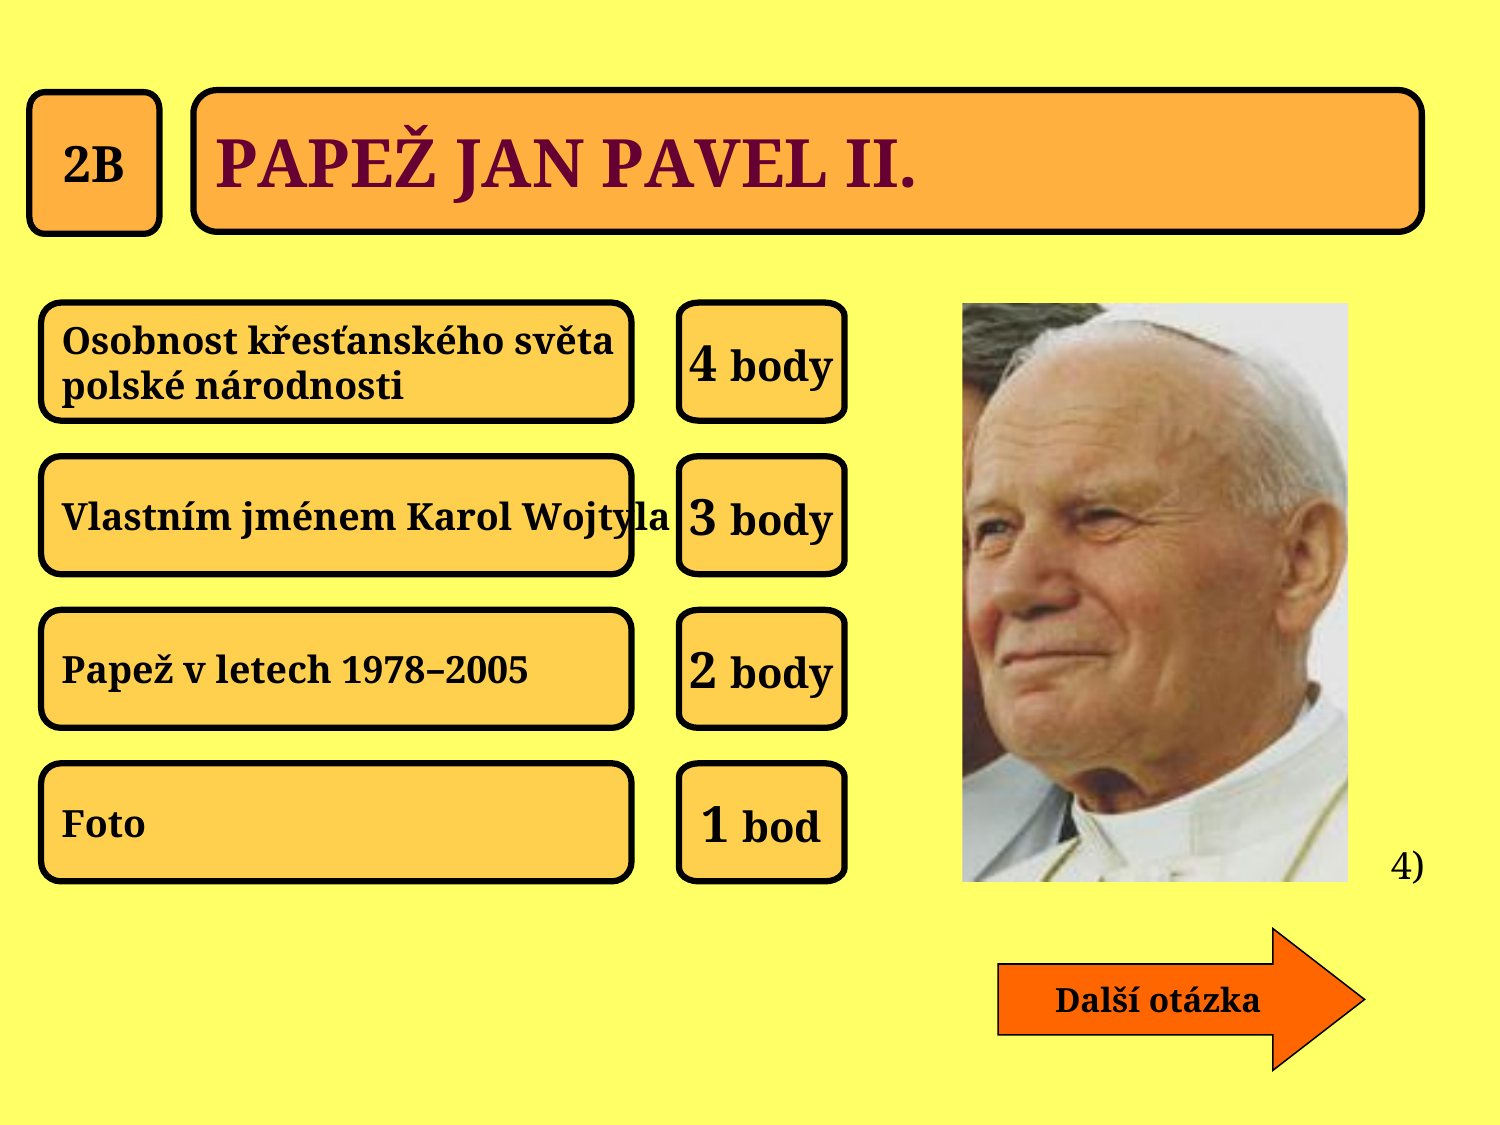

PAPEŽ JAN PAVEL II.
2B
Osobnost křesťanského světa
polské národnosti
4 body
Vlastním jménem Karol Wojtyla
3 body
Papež v letech 1978−2005
2 body
Foto
1 bod
4)
Další otázka